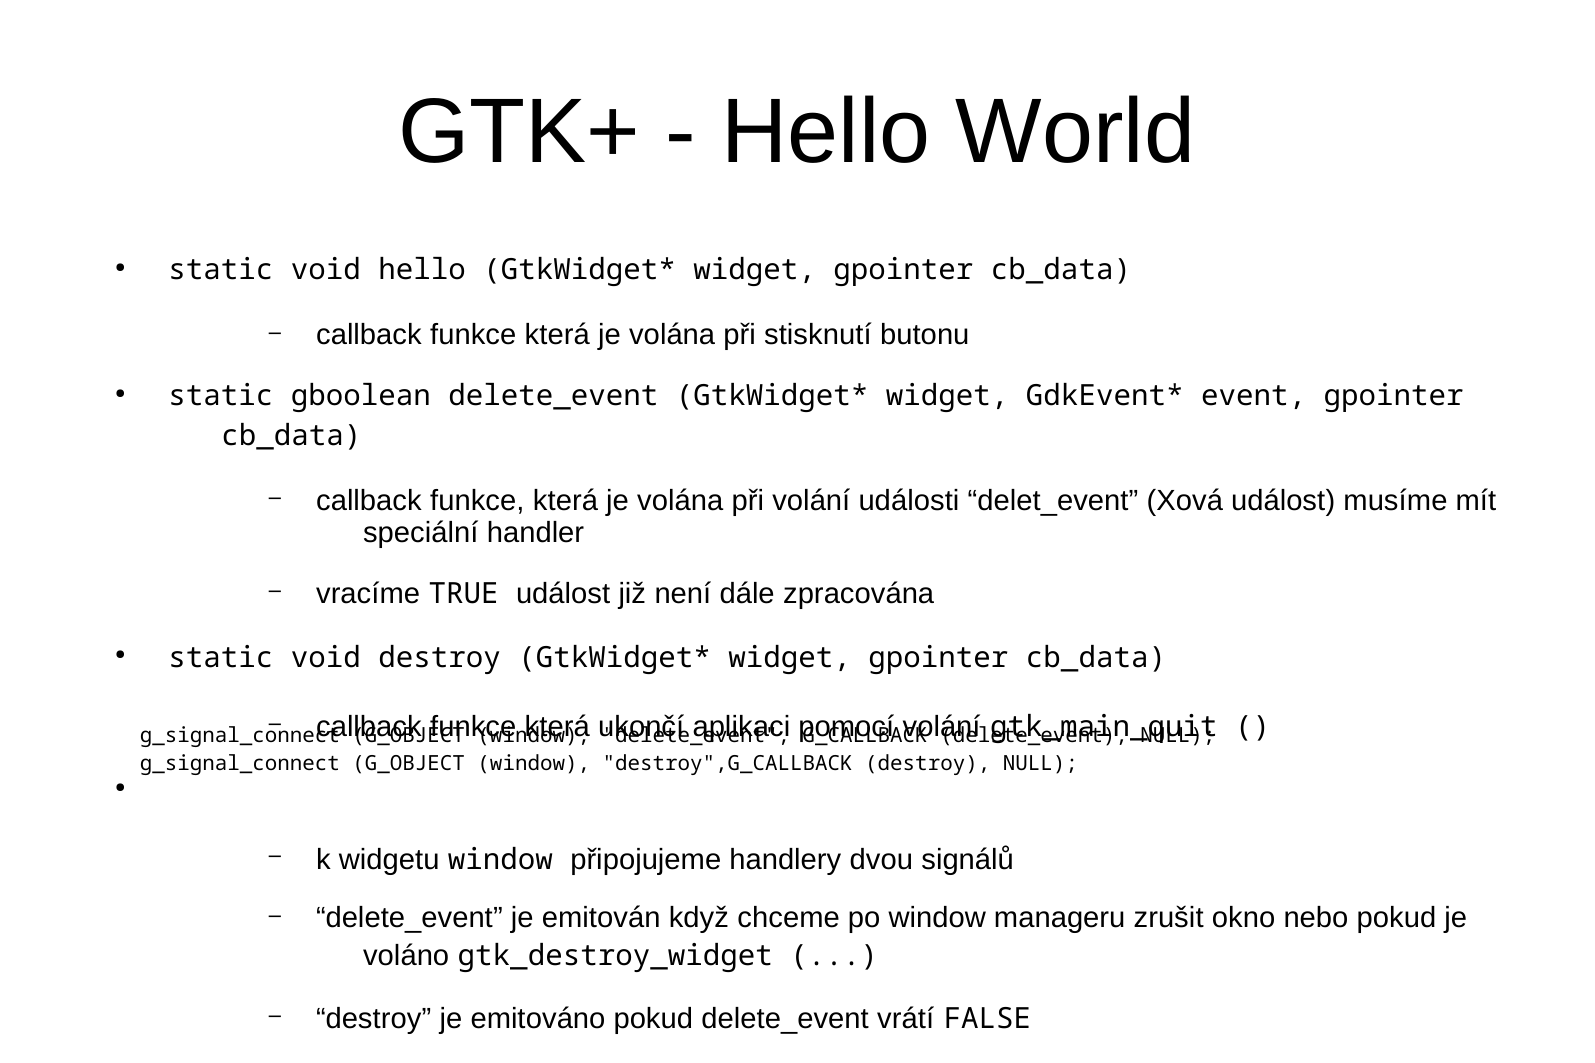

# GTK+ - Hello World
static void hello (GtkWidget* widget, gpointer cb_data)
callback funkce která je volána při stisknutí butonu
static gboolean delete_event (GtkWidget* widget, GdkEvent* event, gpointer cb_data)
callback funkce, která je volána při volání události “delet_event” (Xová událost) musíme mít speciální handler
vracíme TRUE událost již není dále zpracována
static void destroy (GtkWidget* widget, gpointer cb_data)
callback funkce která ukončí aplikaci pomocí volání gtk_main_quit ()
k widgetu window připojujeme handlery dvou signálů
“delete_event” je emitován když chceme po window manageru zrušit okno nebo pokud je voláno gtk_destroy_widget (...)
“destroy” je emitováno pokud delete_event vrátí FALSE
G_OBJECT, G_CALLBACK jsou makra pro správné přetypování
 g_signal_connect (G_OBJECT (window), "delete_event", G_CALLBACK (delete_event), NULL);
 g_signal_connect (G_OBJECT (window), "destroy",G_CALLBACK (destroy), NULL);